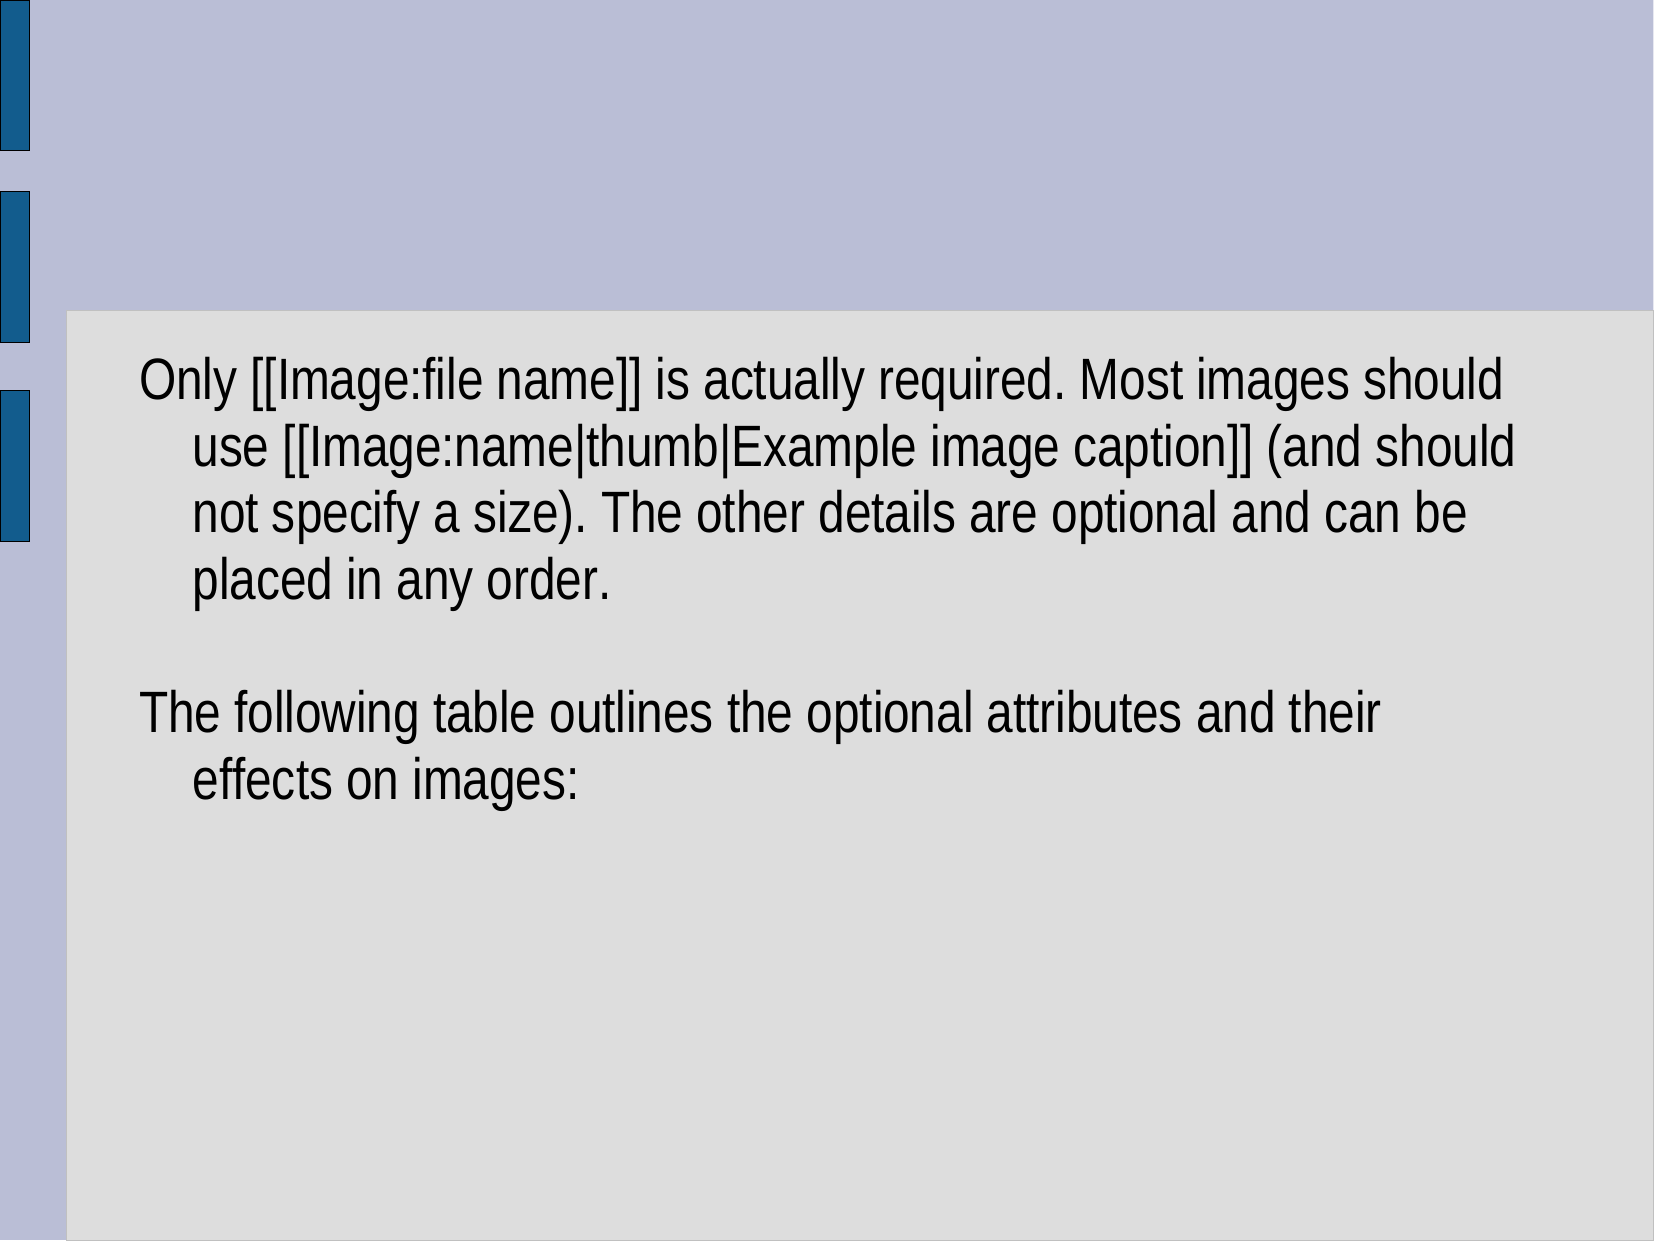

# Only [[Image:file name]] is actually required. Most images should use [[Image:name|thumb|Example image caption]] (and should not specify a size). The other details are optional and can be placed in any order.
The following table outlines the optional attributes and their effects on images: